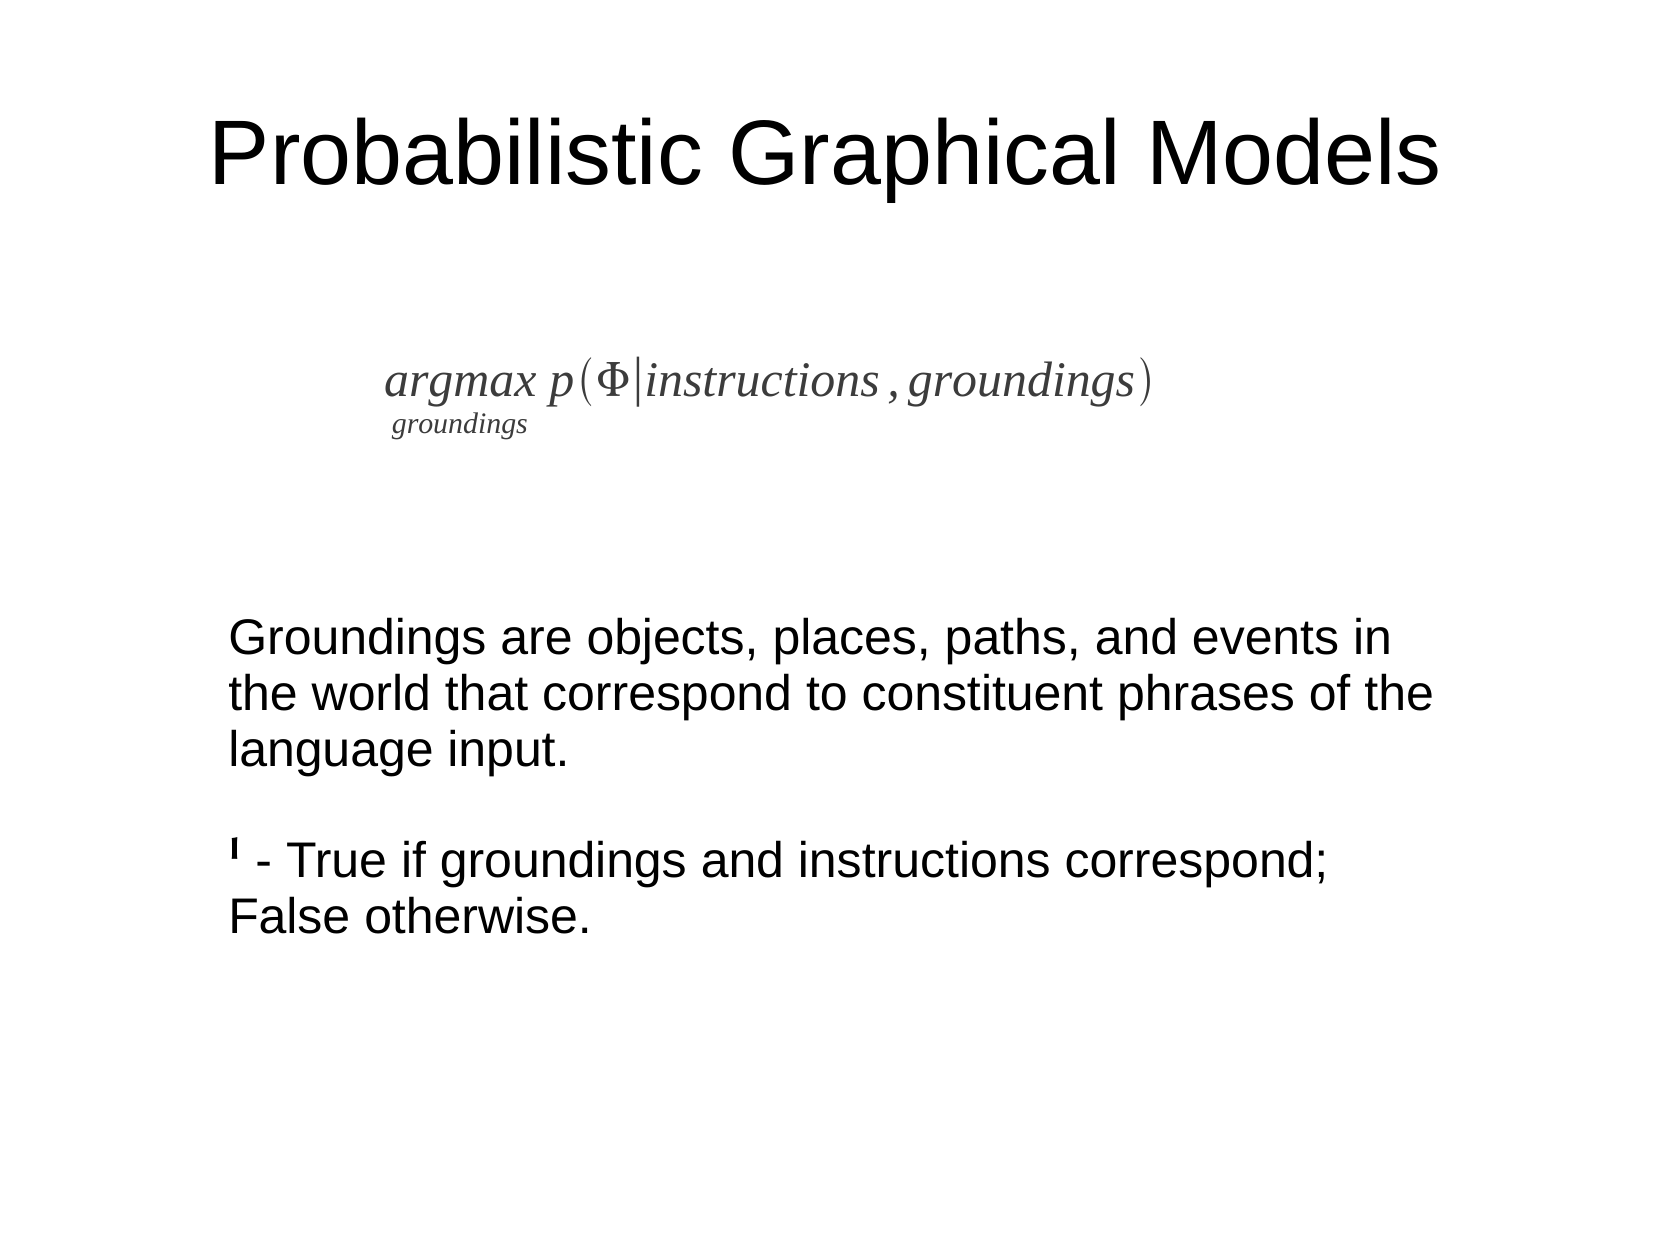

# Probabilistic Graphical Models
Groundings are objects, places, paths, and events in the world that correspond to constituent phrases of the language input.
 - True if groundings and instructions correspond; False otherwise.